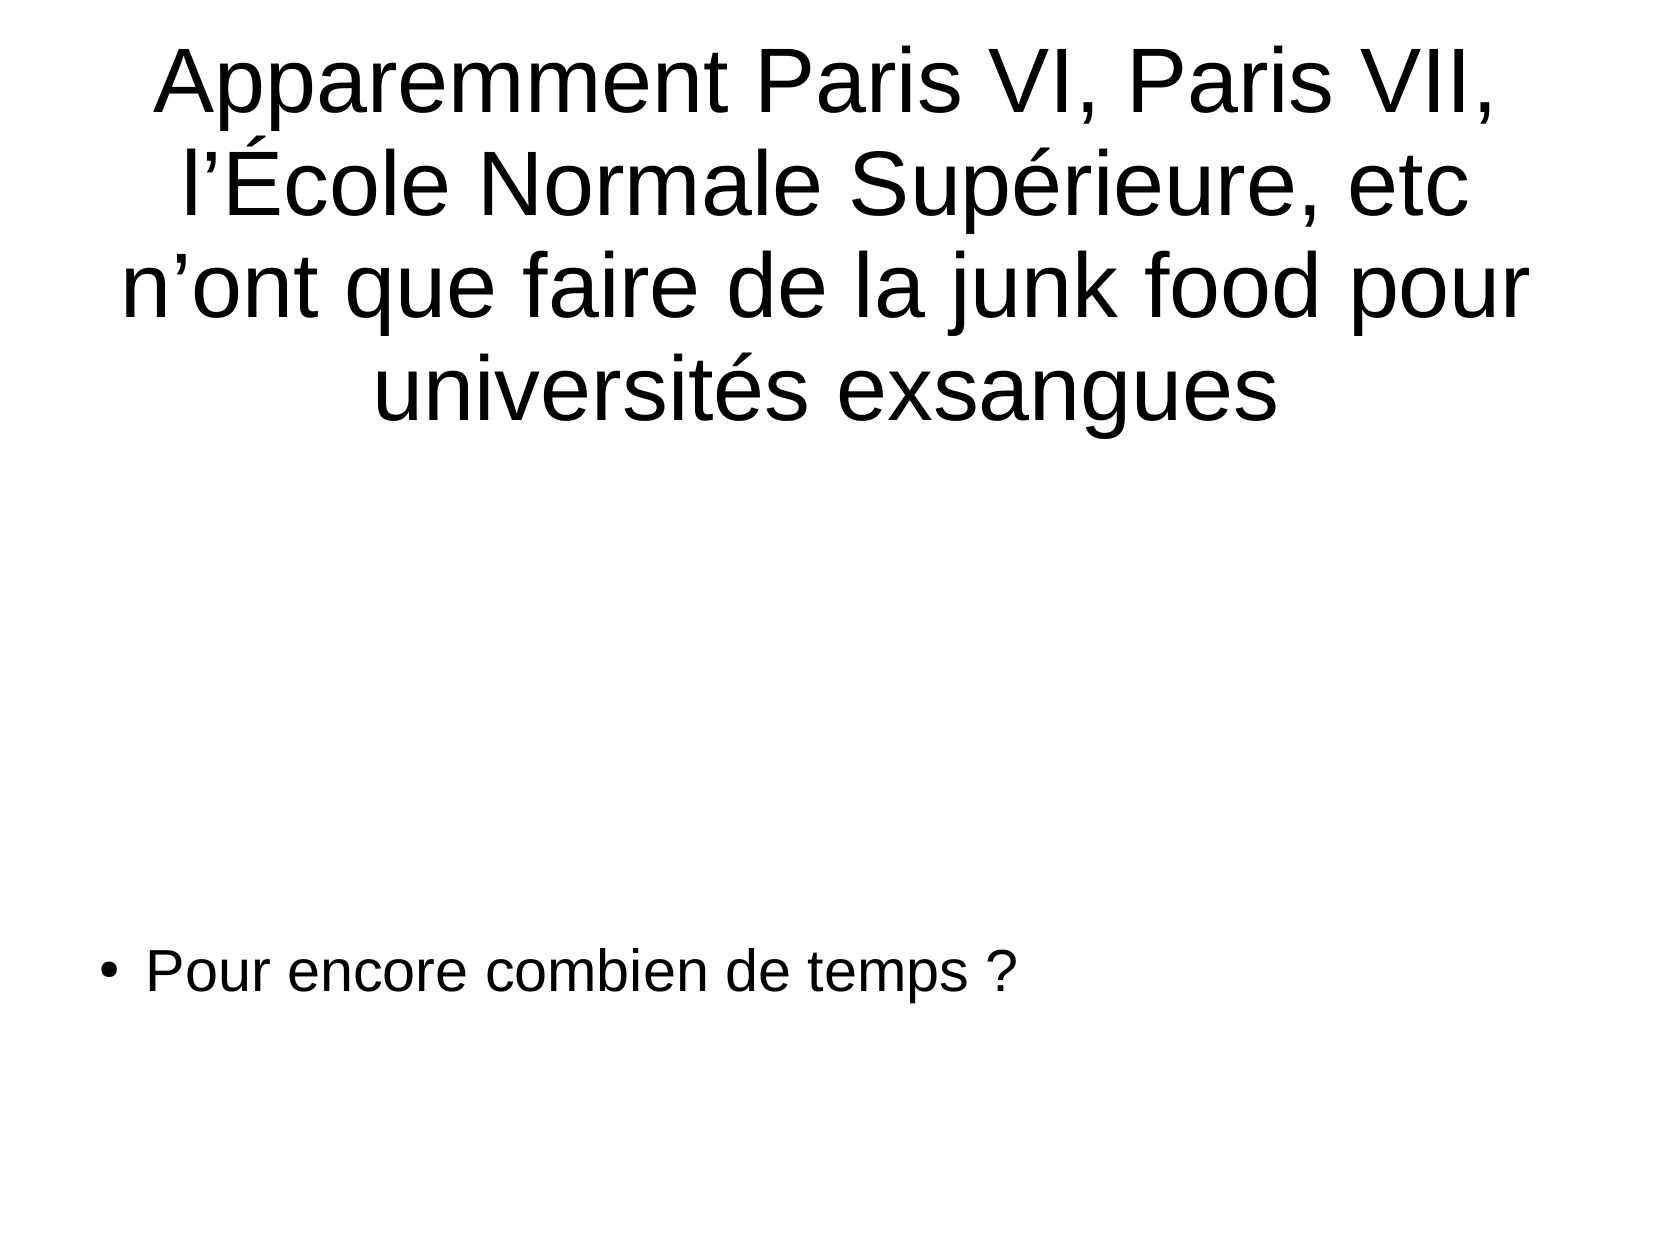

# Apparemment Paris VI, Paris VII, l’École Normale Supérieure, etc n’ont que faire de la junk food pour universités exsangues
Pour encore combien de temps ?